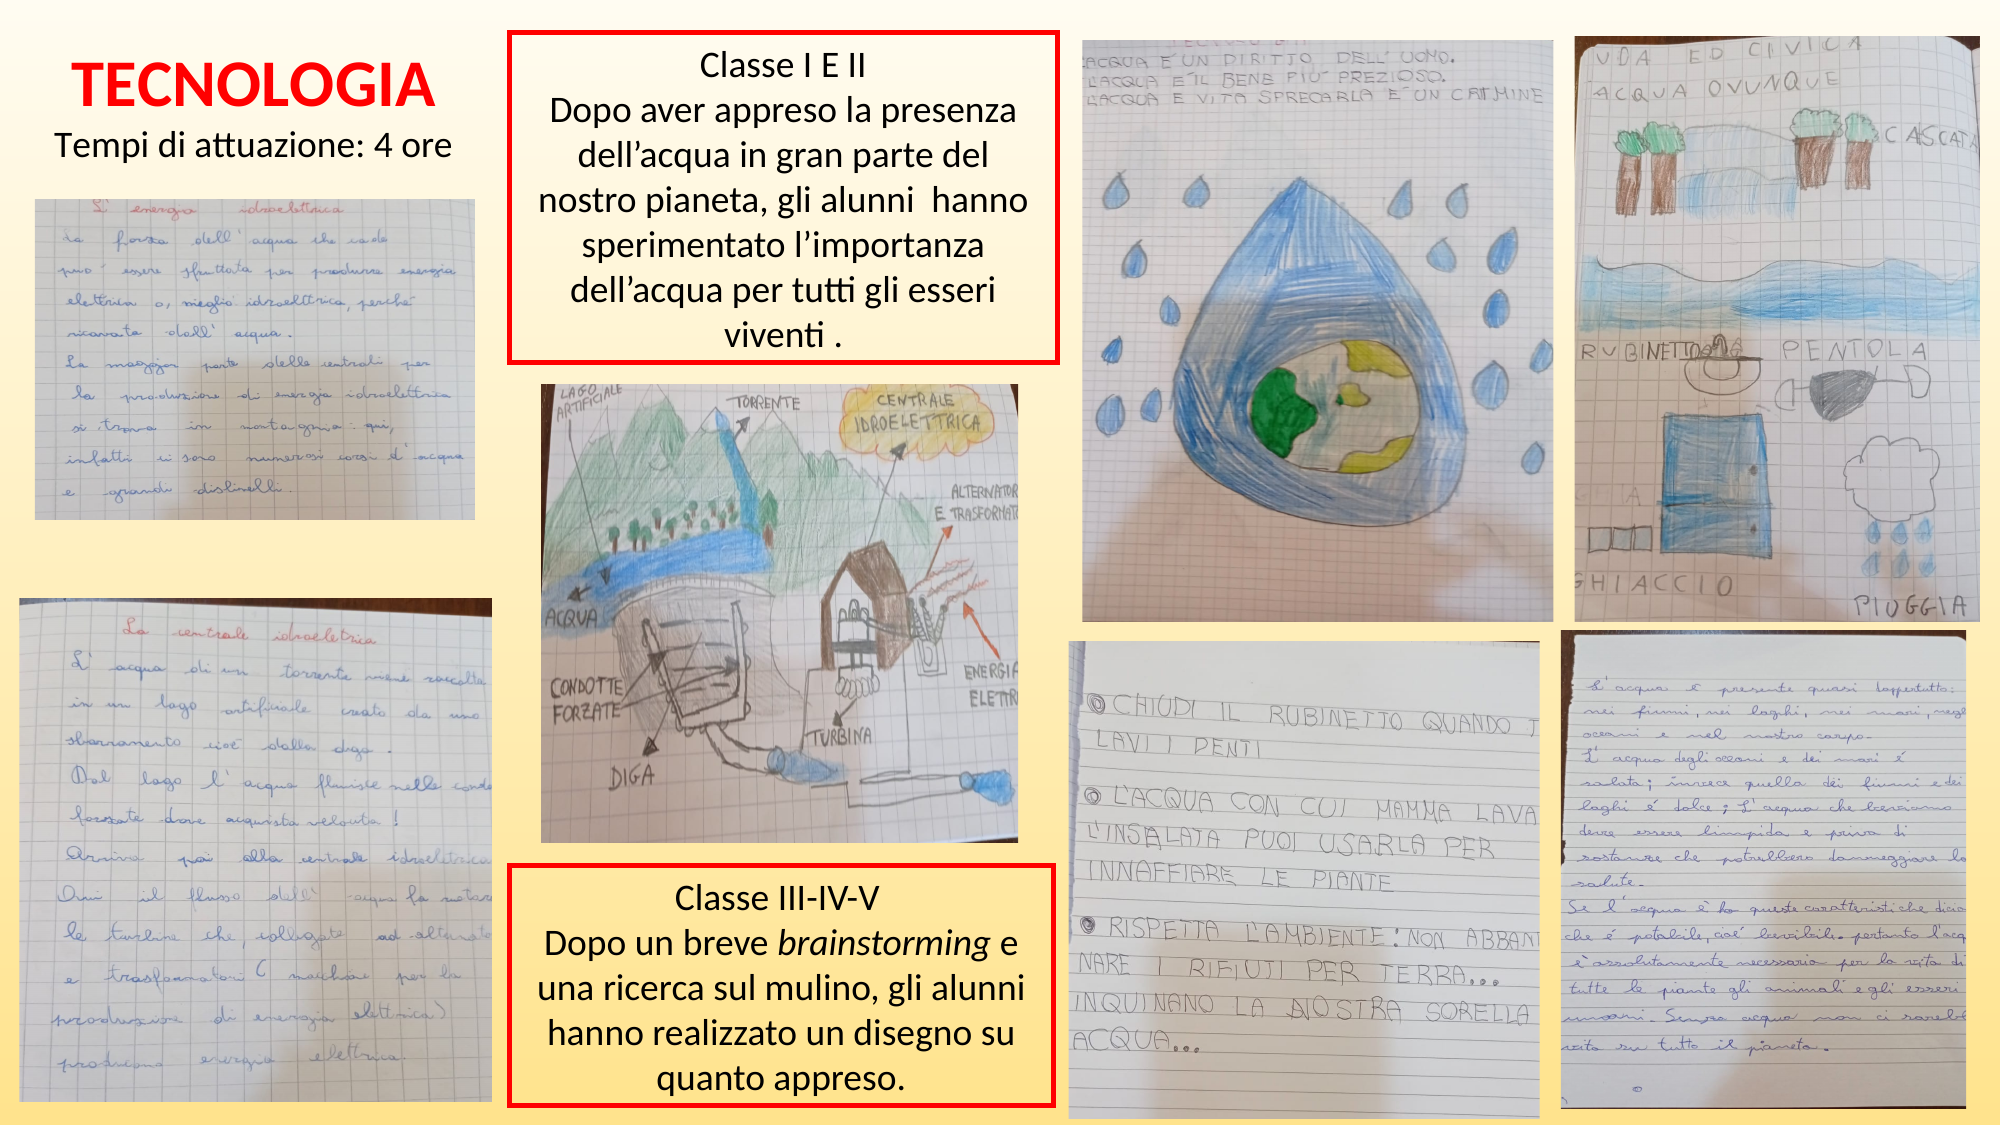

TECNOLOGIA
Tempi di attuazione: 4 ore
Classe I E II
Dopo aver appreso la presenza dell’acqua in gran parte del nostro pianeta, gli alunni hanno sperimentato l’importanza dell’acqua per tutti gli esseri viventi .
Classe III-IV-V
Dopo un breve brainstorming e una ricerca sul mulino, gli alunni hanno realizzato un disegno su quanto appreso.